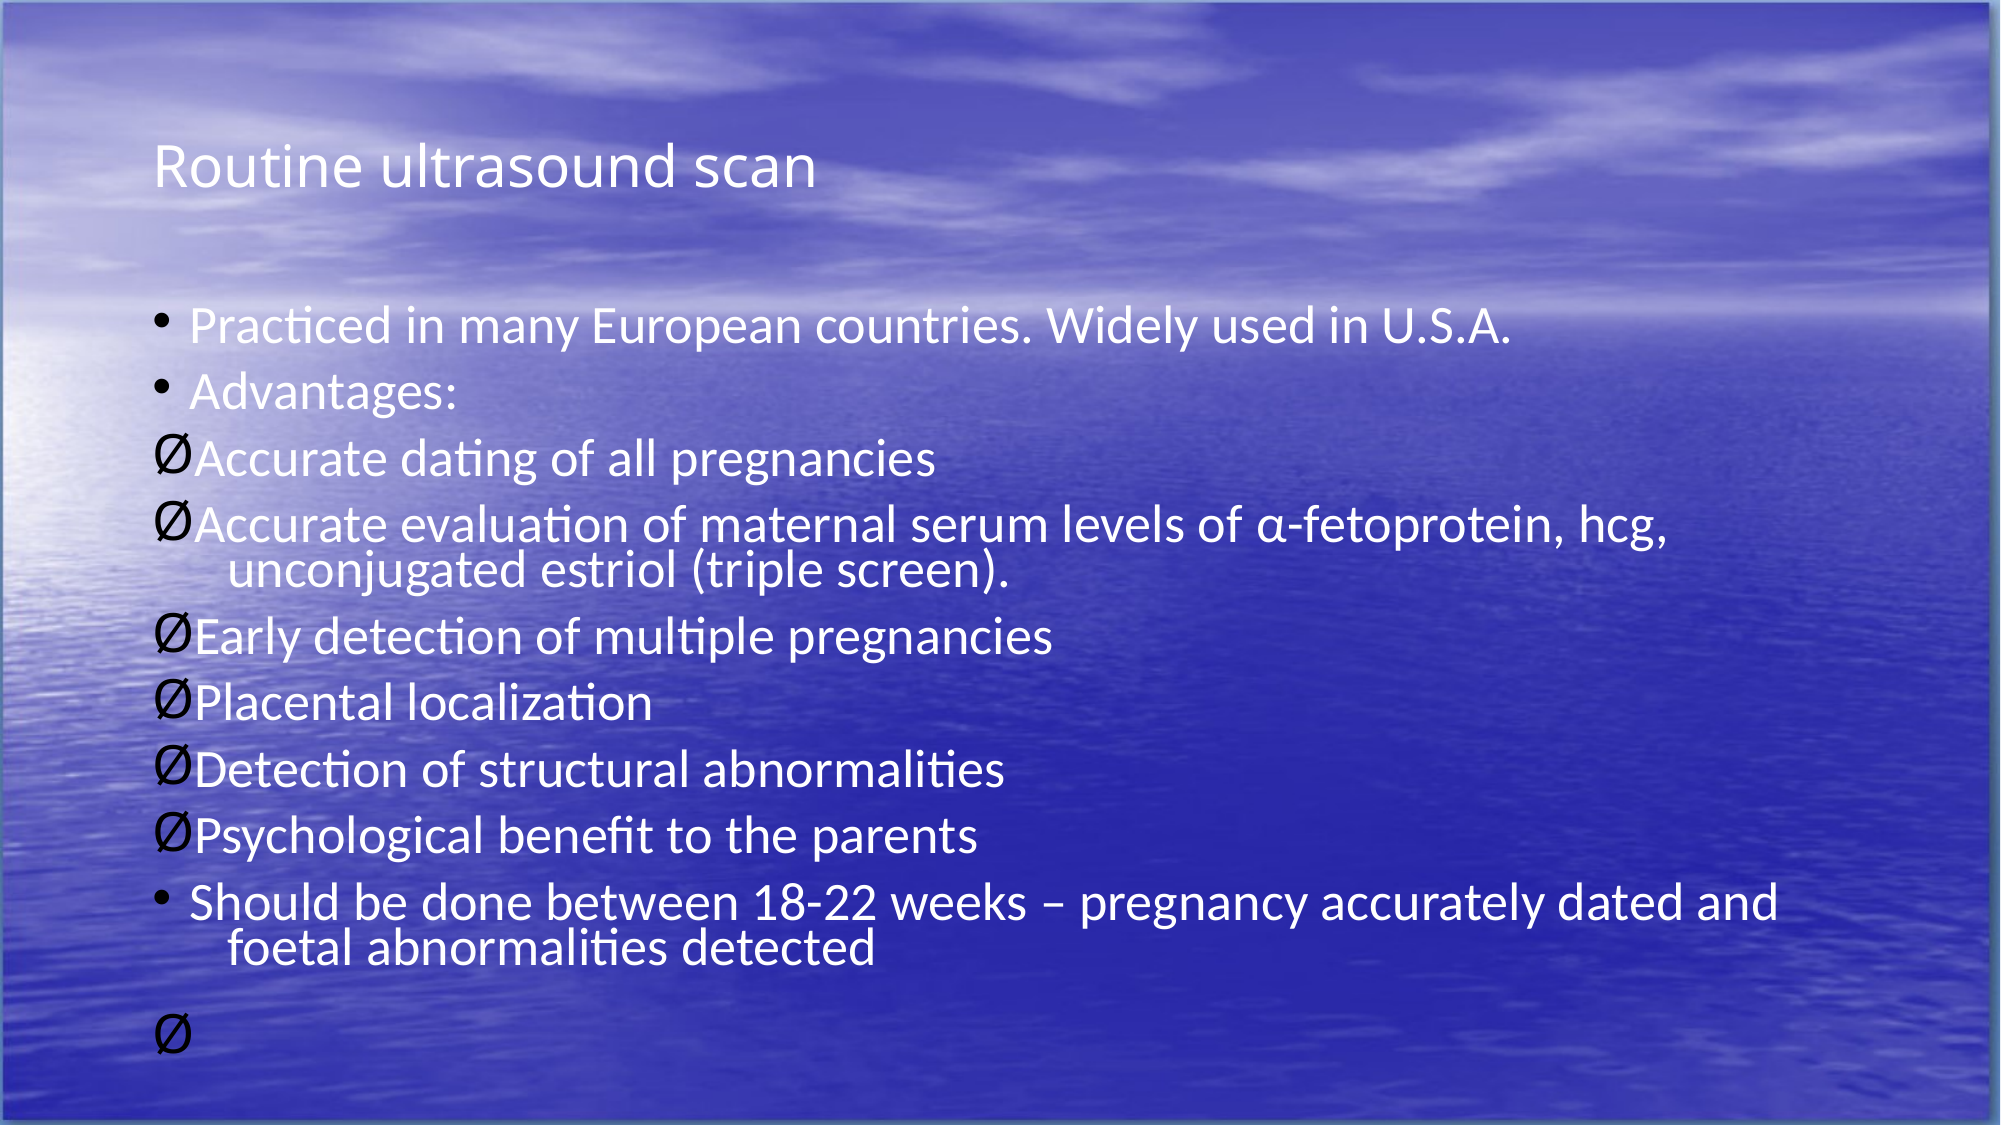

# Routine ultrasound scan
Practiced in many European countries. Widely used in U.S.A.
Advantages:
Accurate dating of all pregnancies
Accurate evaluation of maternal serum levels of α-fetoprotein, hcg, unconjugated estriol (triple screen).
Early detection of multiple pregnancies
Placental localization
Detection of structural abnormalities
Psychological benefit to the parents
Should be done between 18-22 weeks – pregnancy accurately dated and foetal abnormalities detected